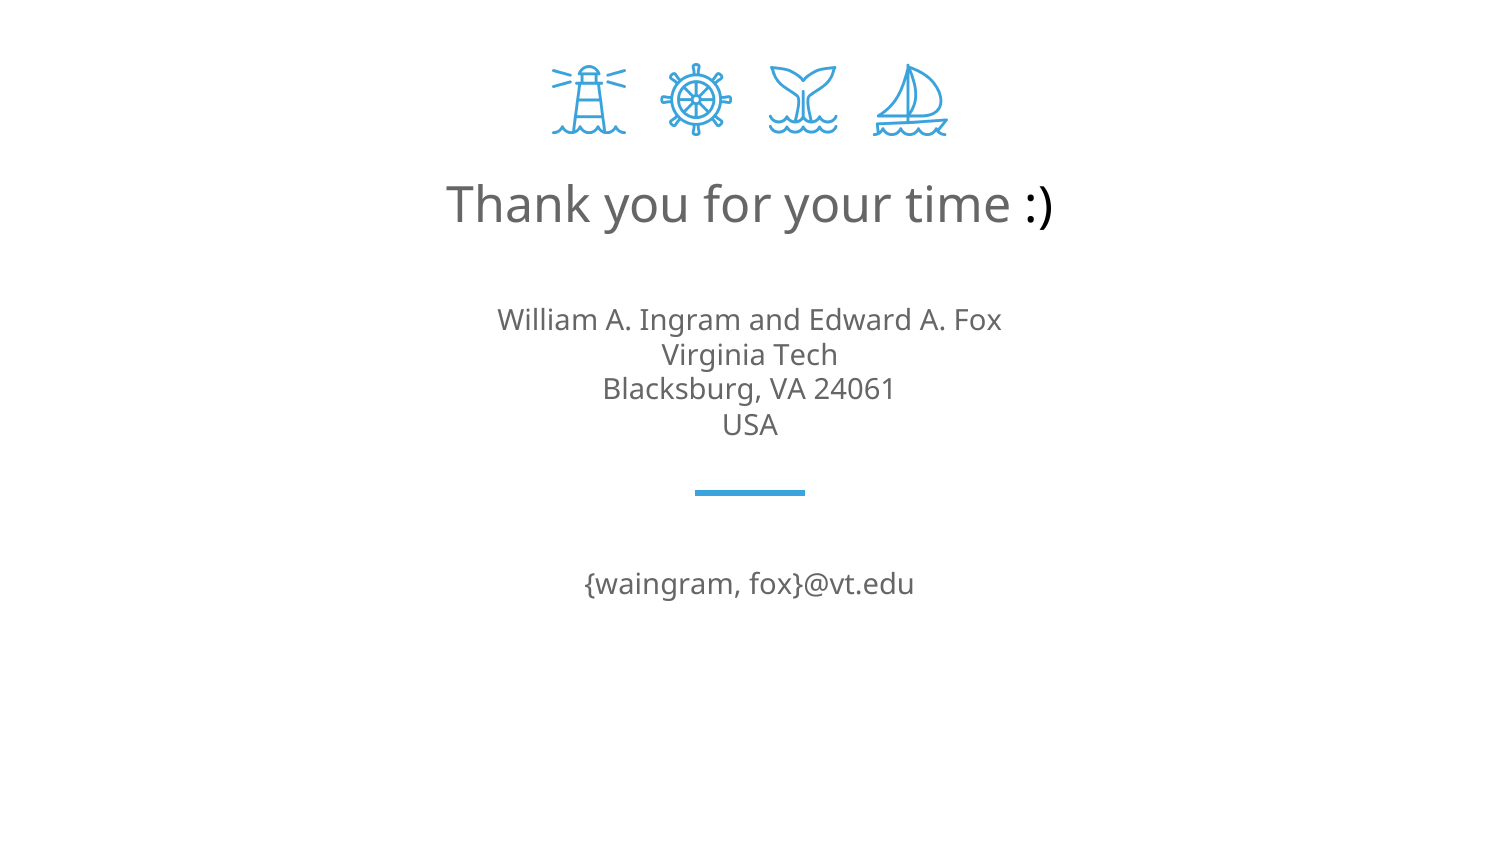

# Thank you for your time :)
William A. Ingram and Edward A. Fox
Virginia Tech
Blacksburg, VA 24061
USA
{waingram, fox}@vt.edu